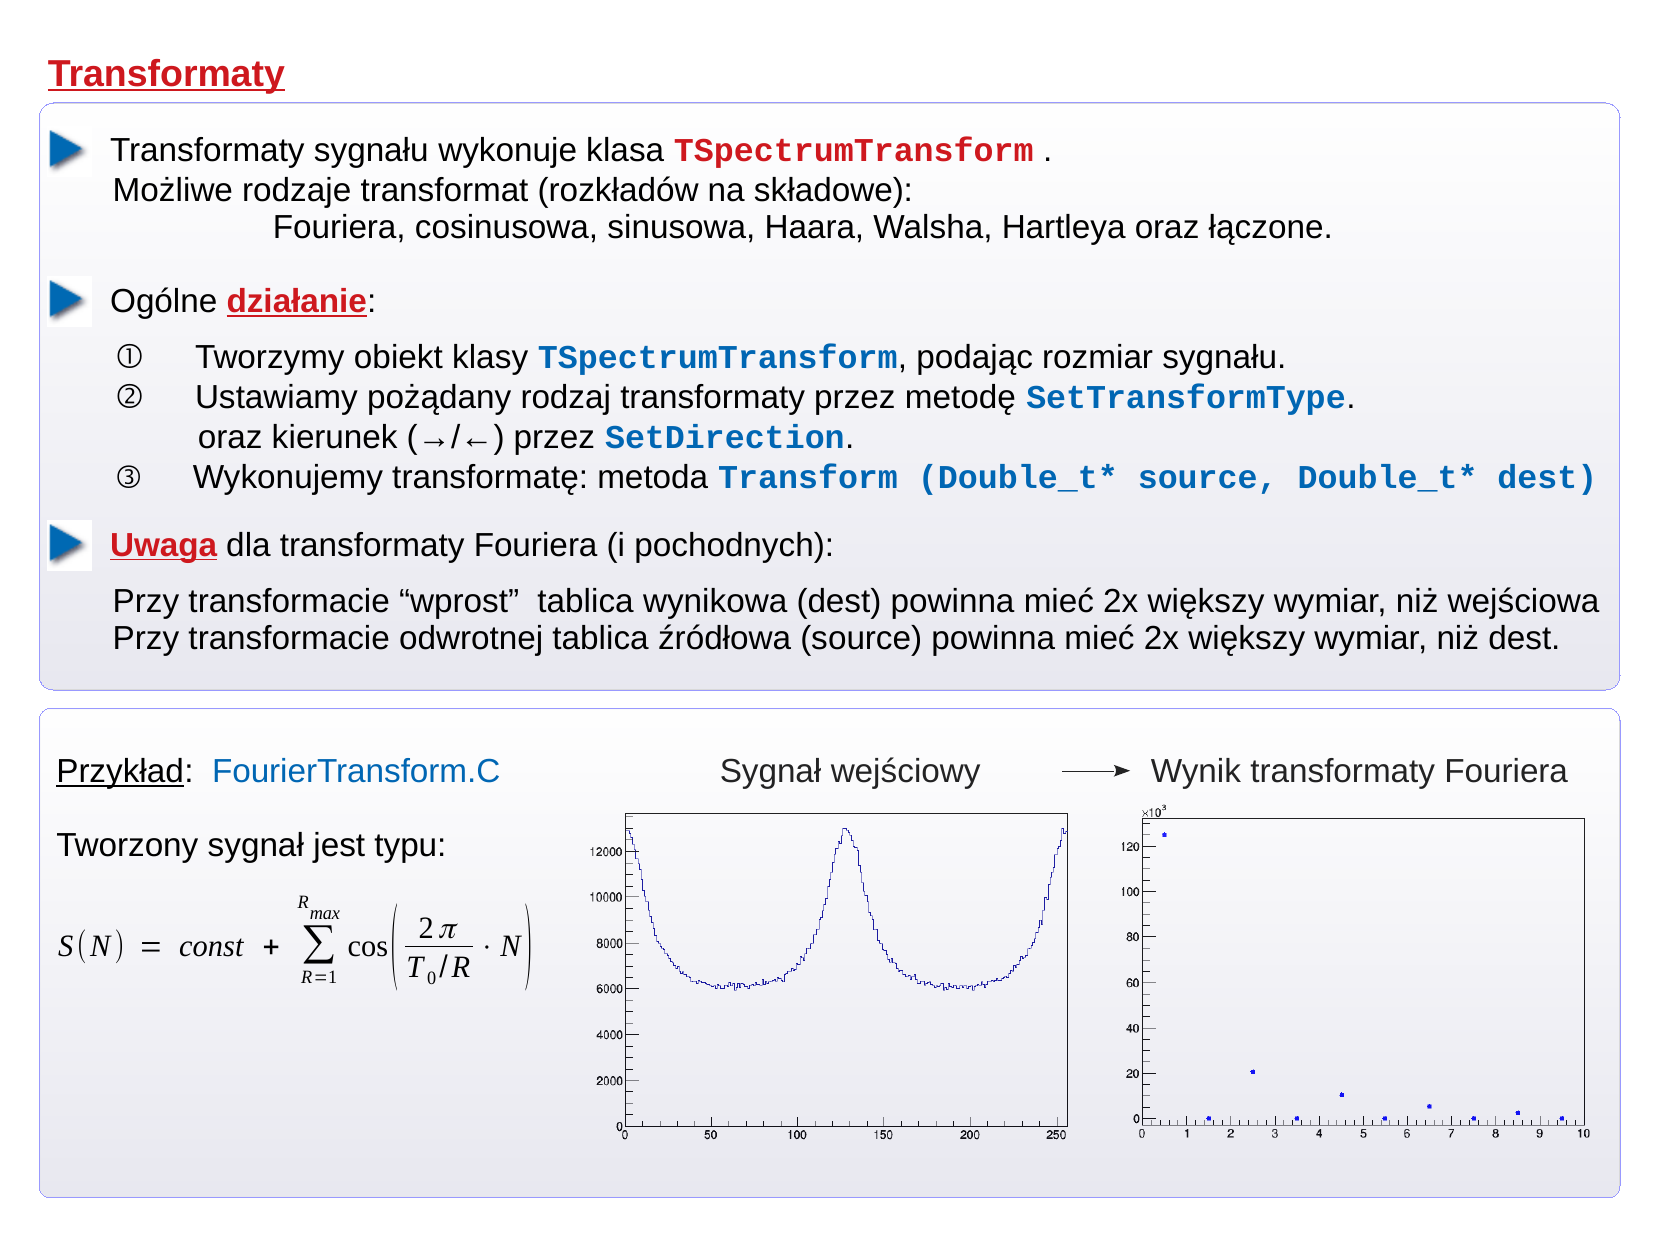

Transformaty
 Transformaty sygnału wykonuje klasa TSpectrumTransform .
 Możliwe rodzaje transformat (rozkładów na składowe):
			Fouriera, cosinusowa, sinusowa, Haara, Walsha, Hartleya oraz łączone.
 Ogólne działanie:
  Tworzymy obiekt klasy TSpectrumTransform, podając rozmiar sygnału.
  Ustawiamy pożądany rodzaj transformaty przez metodę SetTransformType.
		oraz kierunek (→/←) przez SetDirection.
  Wykonujemy transformatę: metoda Transform (Double_t* source, Double_t* dest)
 Uwaga dla transformaty Fouriera (i pochodnych):
 Przy transformacie “wprost” tablica wynikowa (dest) powinna mieć 2x większy wymiar, niż wejściowa
 Przy transformacie odwrotnej tablica źródłowa (source) powinna mieć 2x większy wymiar, niż dest.
Sygnał wejściowy
Wynik transformaty Fouriera
Przykład: FourierTransform.C
Tworzony sygnał jest typu: